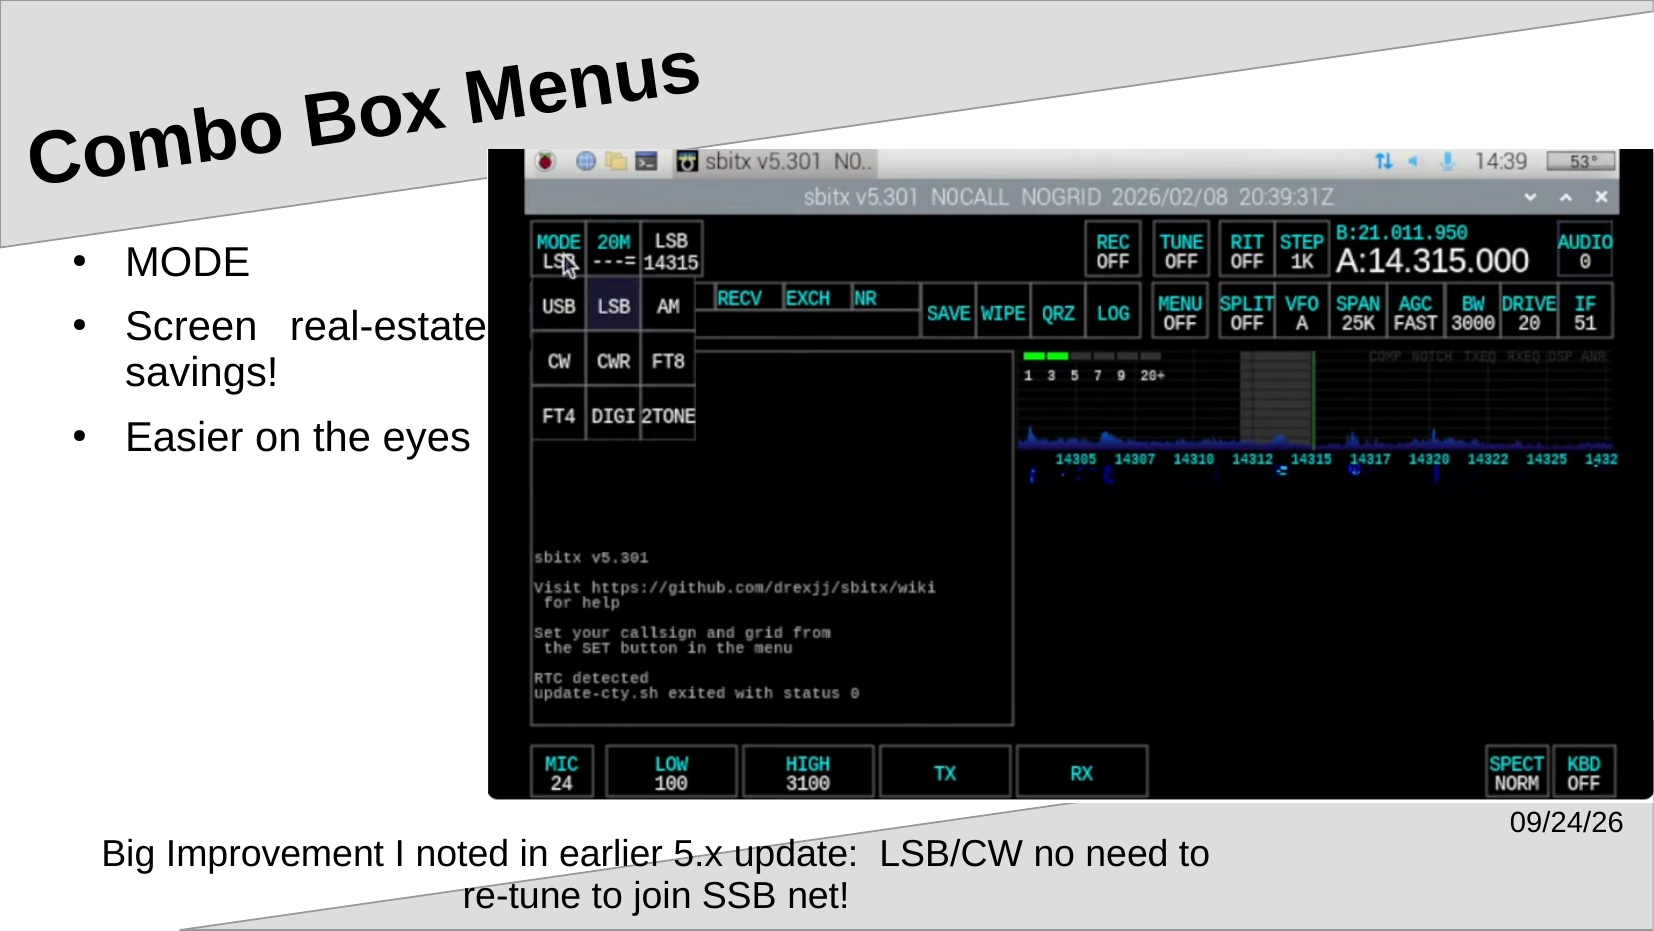

# Combo Box Menus
MODE
Screen real-estate savings!
Easier on the eyes
14
Big Improvement I noted in earlier 5.x update: LSB/CW no need to re-tune to join SSB net!